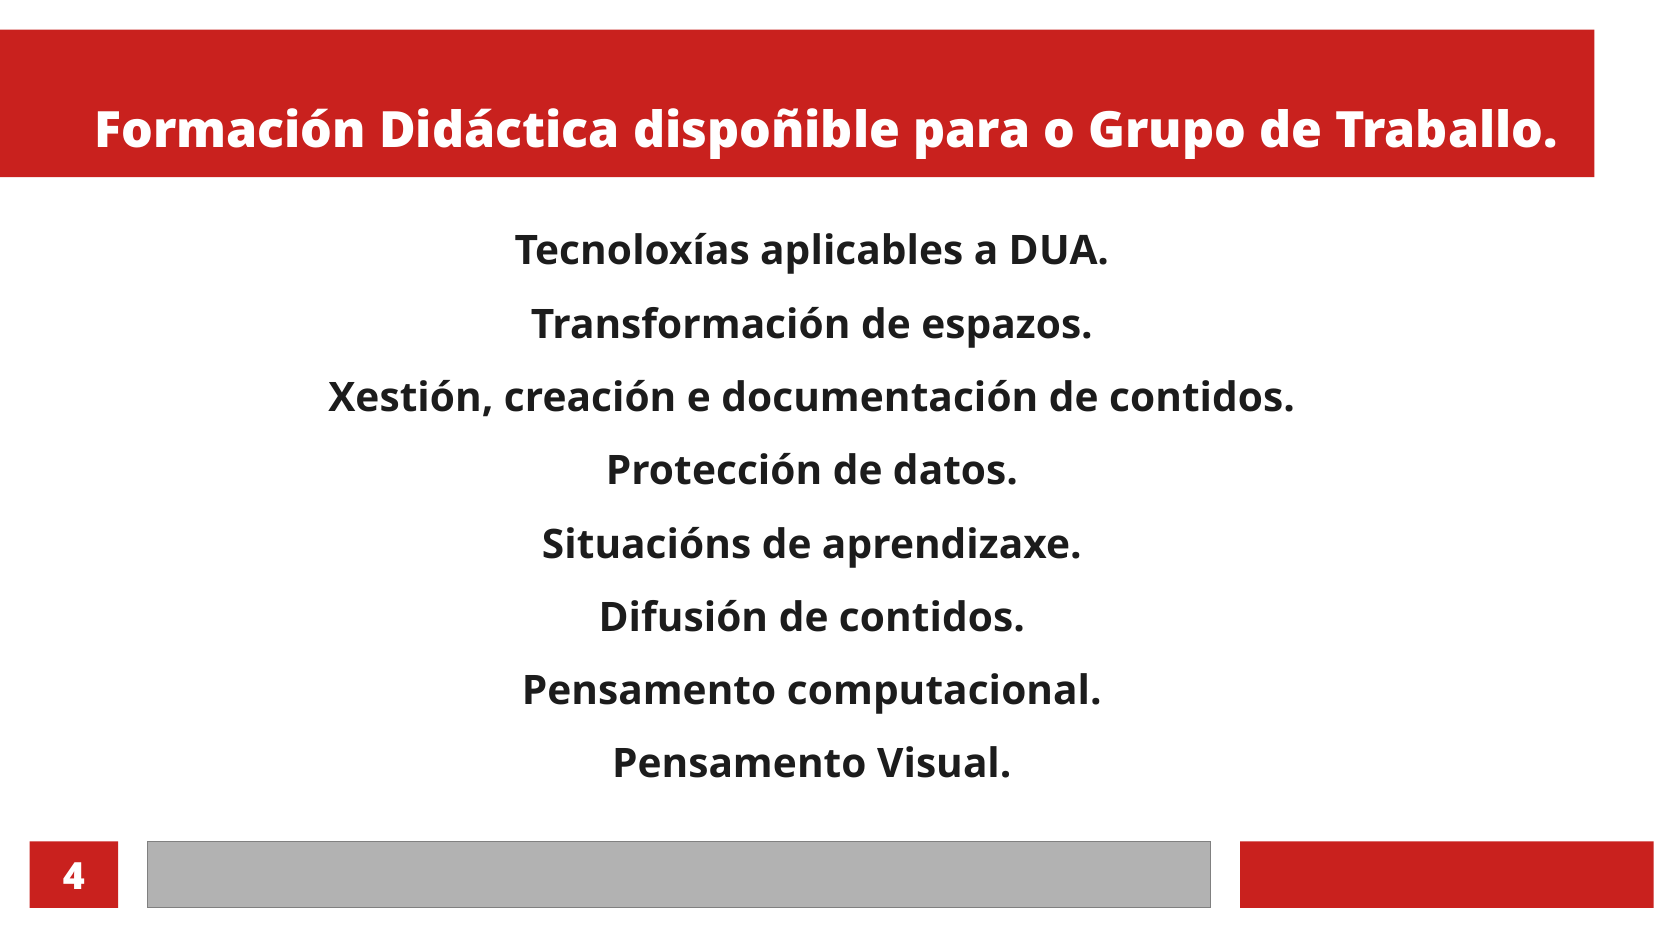

# Formación Didáctica dispoñible para o Grupo de Traballo.
Tecnoloxías aplicables a DUA.
Transformación de espazos.
Xestión, creación e documentación de contidos.
Protección de datos.
Situacións de aprendizaxe.
Difusión de contidos.
Pensamento computacional.
Pensamento Visual.
4